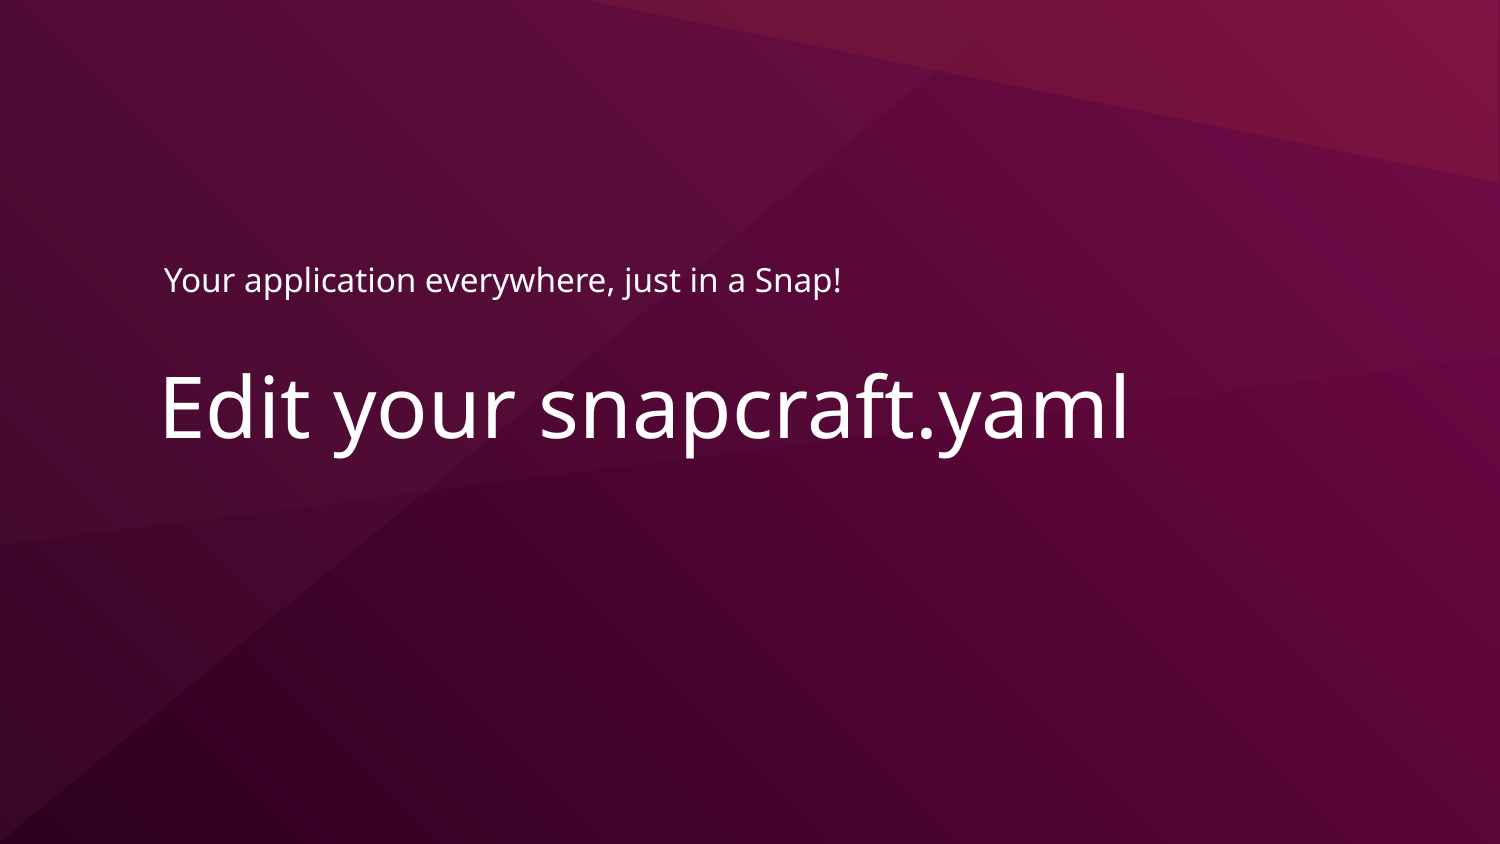

Your application everywhere, just in a Snap!
# Edit your snapcraft.yaml